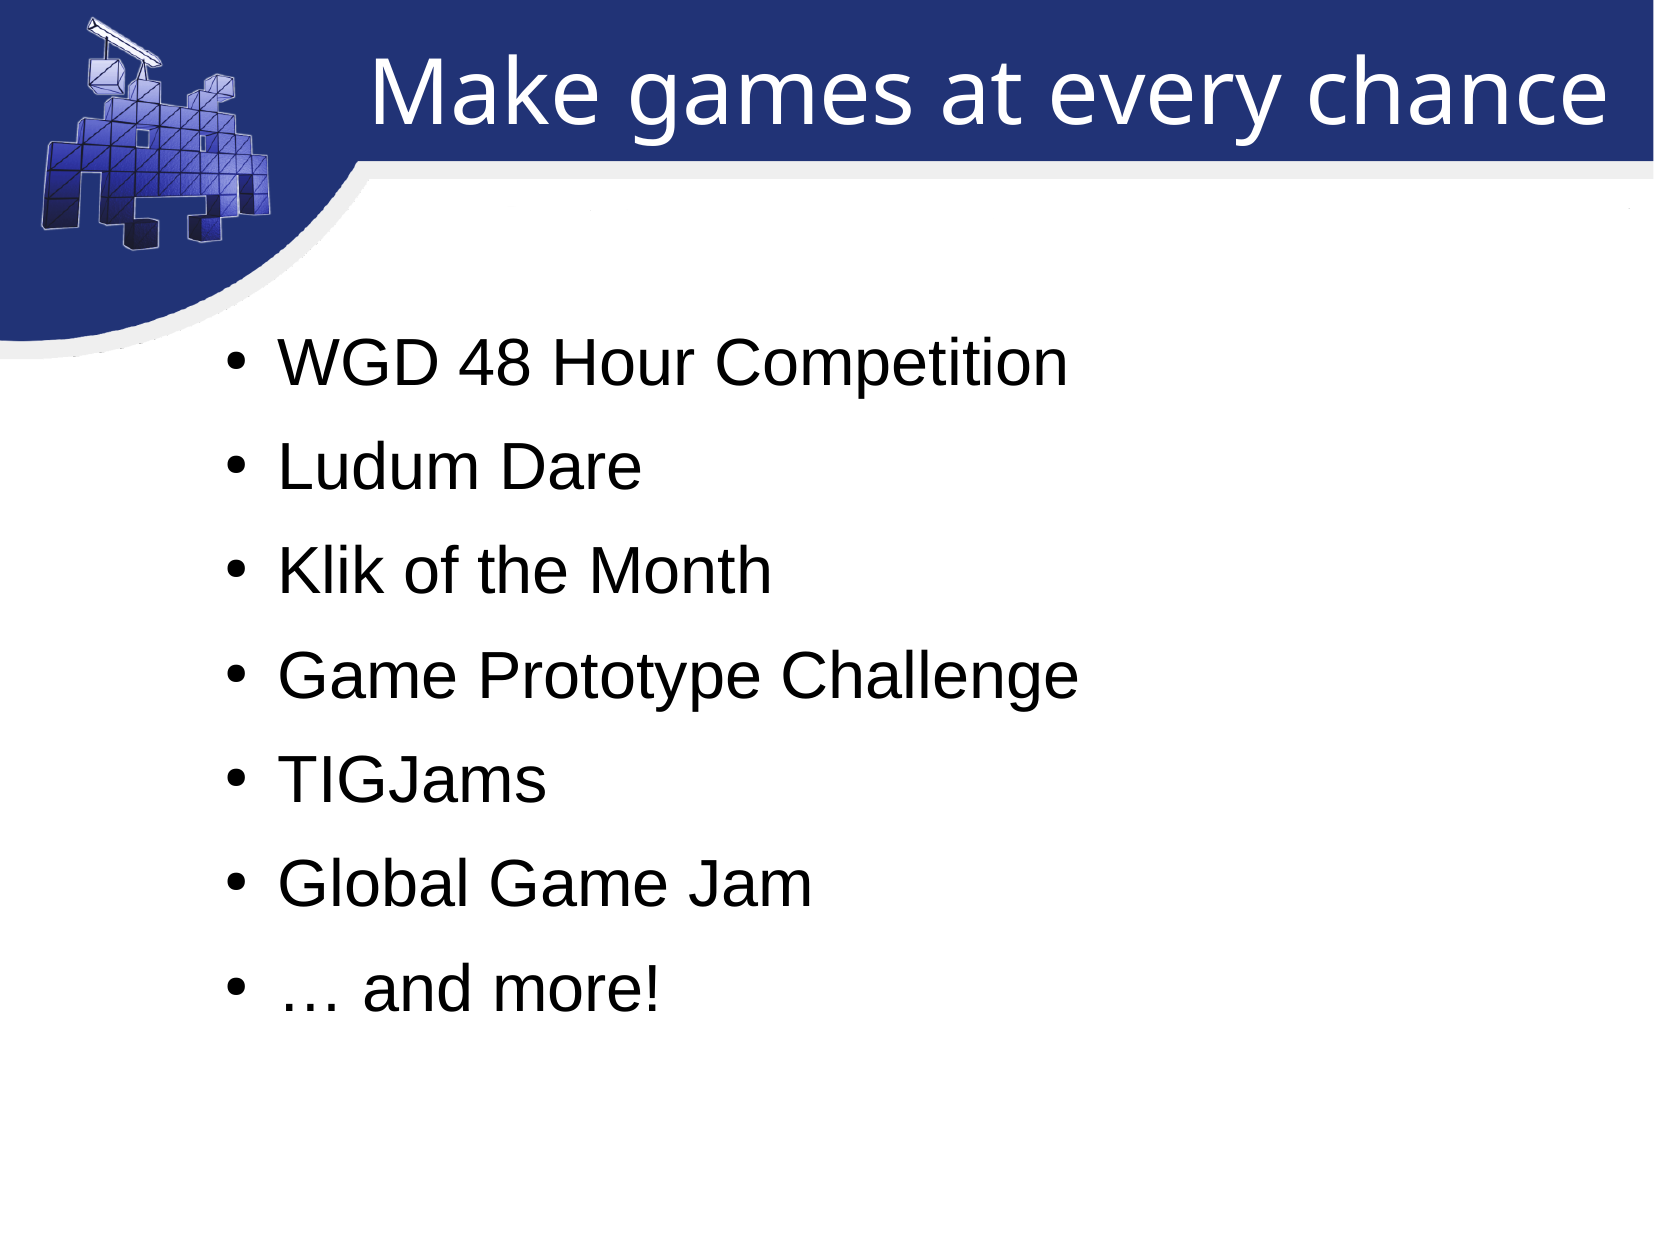

# Make games at every chance
WGD 48 Hour Competition
Ludum Dare
Klik of the Month
Game Prototype Challenge
TIGJams
Global Game Jam
… and more!